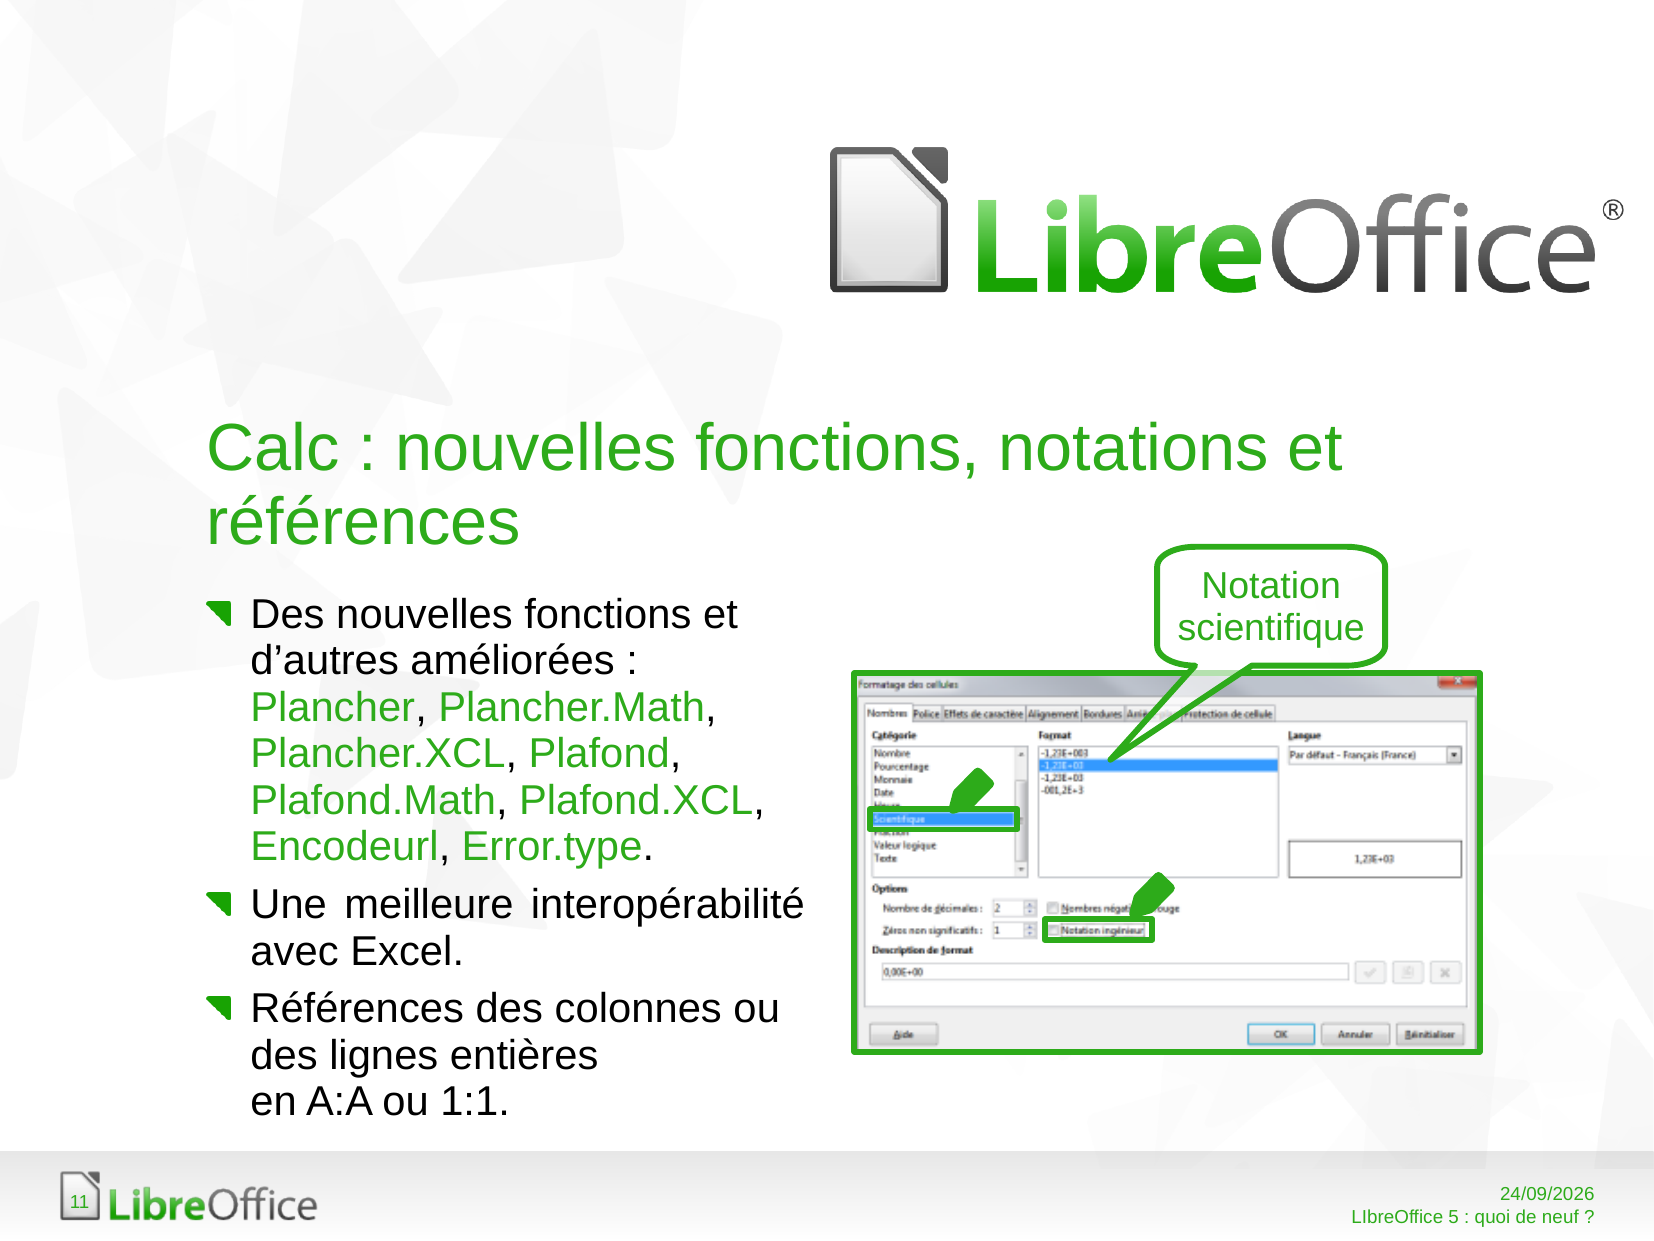

# Calc : nouvelles fonctions, notations et références
Notation
scientifique
Des nouvelles fonctions et d’autres améliorées :
Plancher, Plancher.Math, Plancher.XCL, Plafond,
Plafond.Math, Plafond.XCL, Encodeurl, Error.type.
Une meilleure interopérabilité avec Excel.
Références des colonnes ou des lignes entières
en A:A ou 1:1.
11
LIbreOffice 5 : quoi de neuf ?